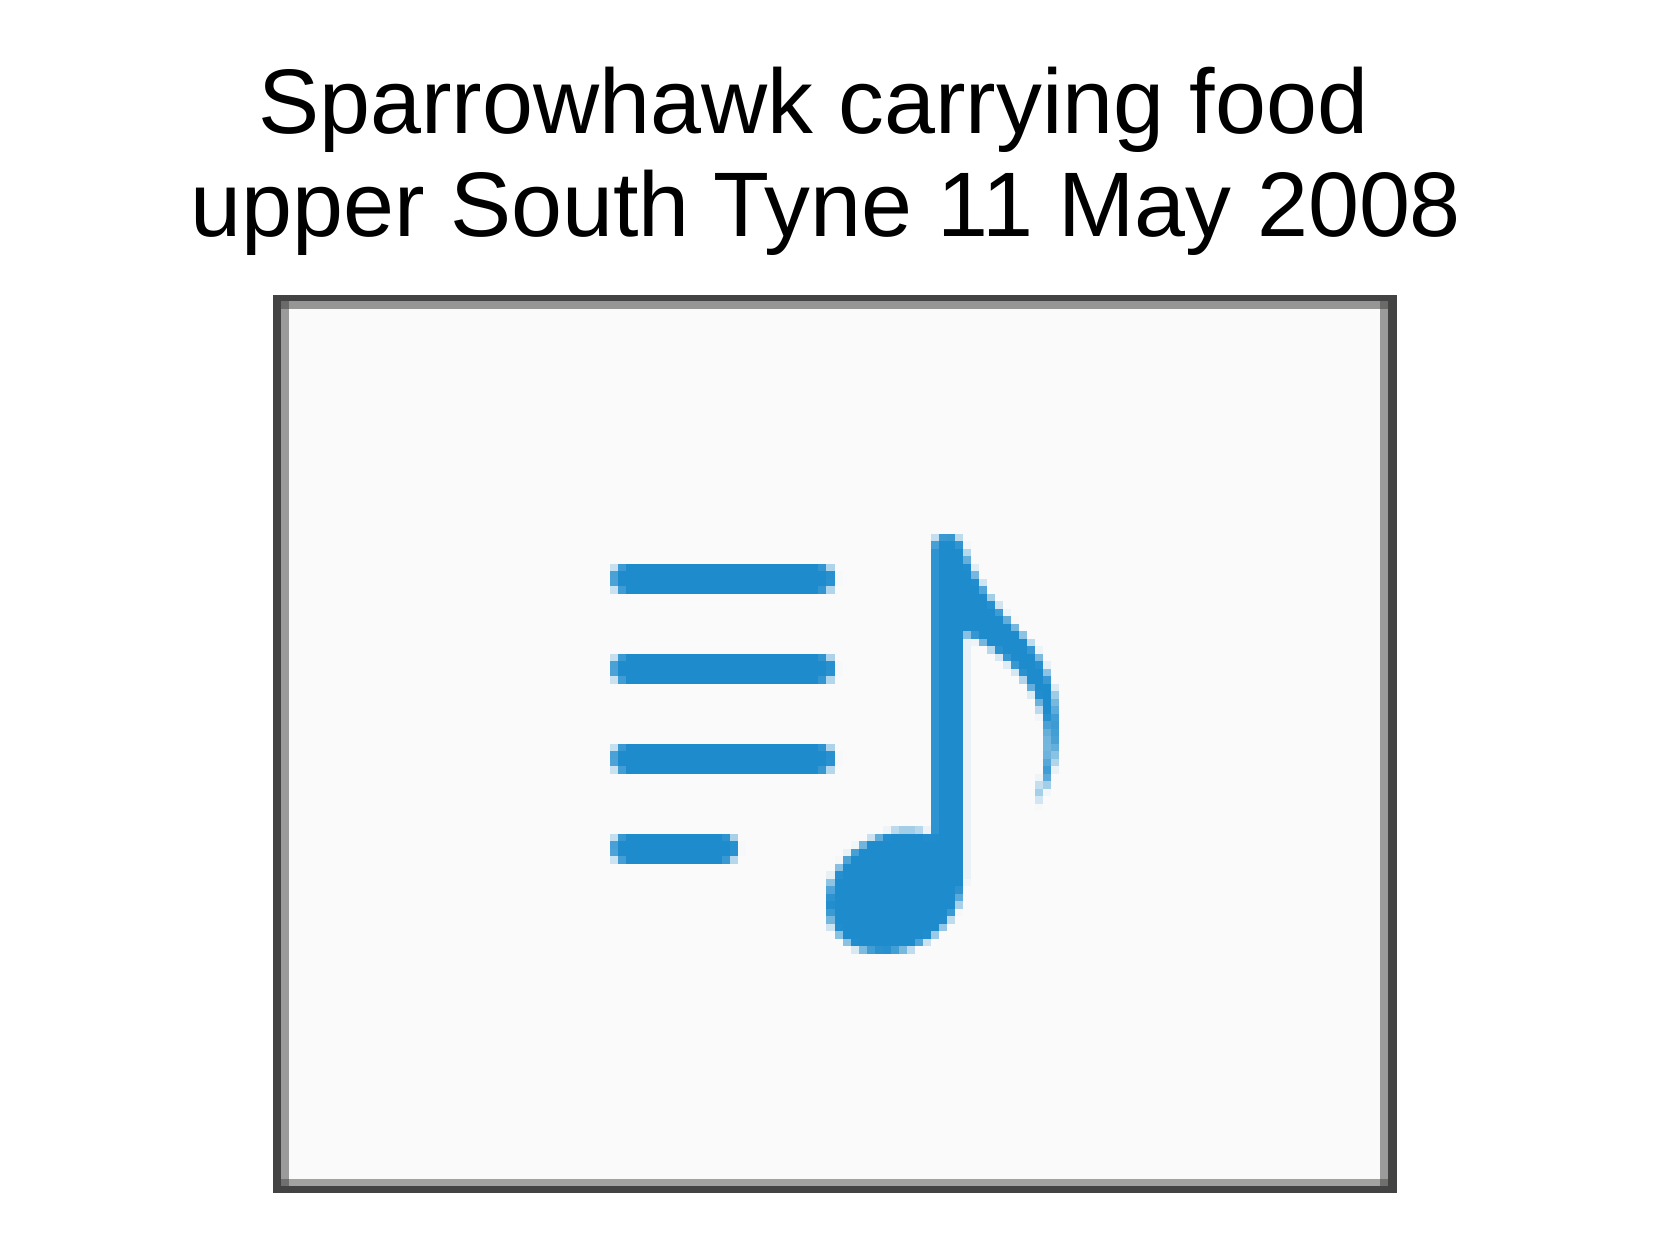

# Sparrowhawk carrying food upper South Tyne 11 May 2008